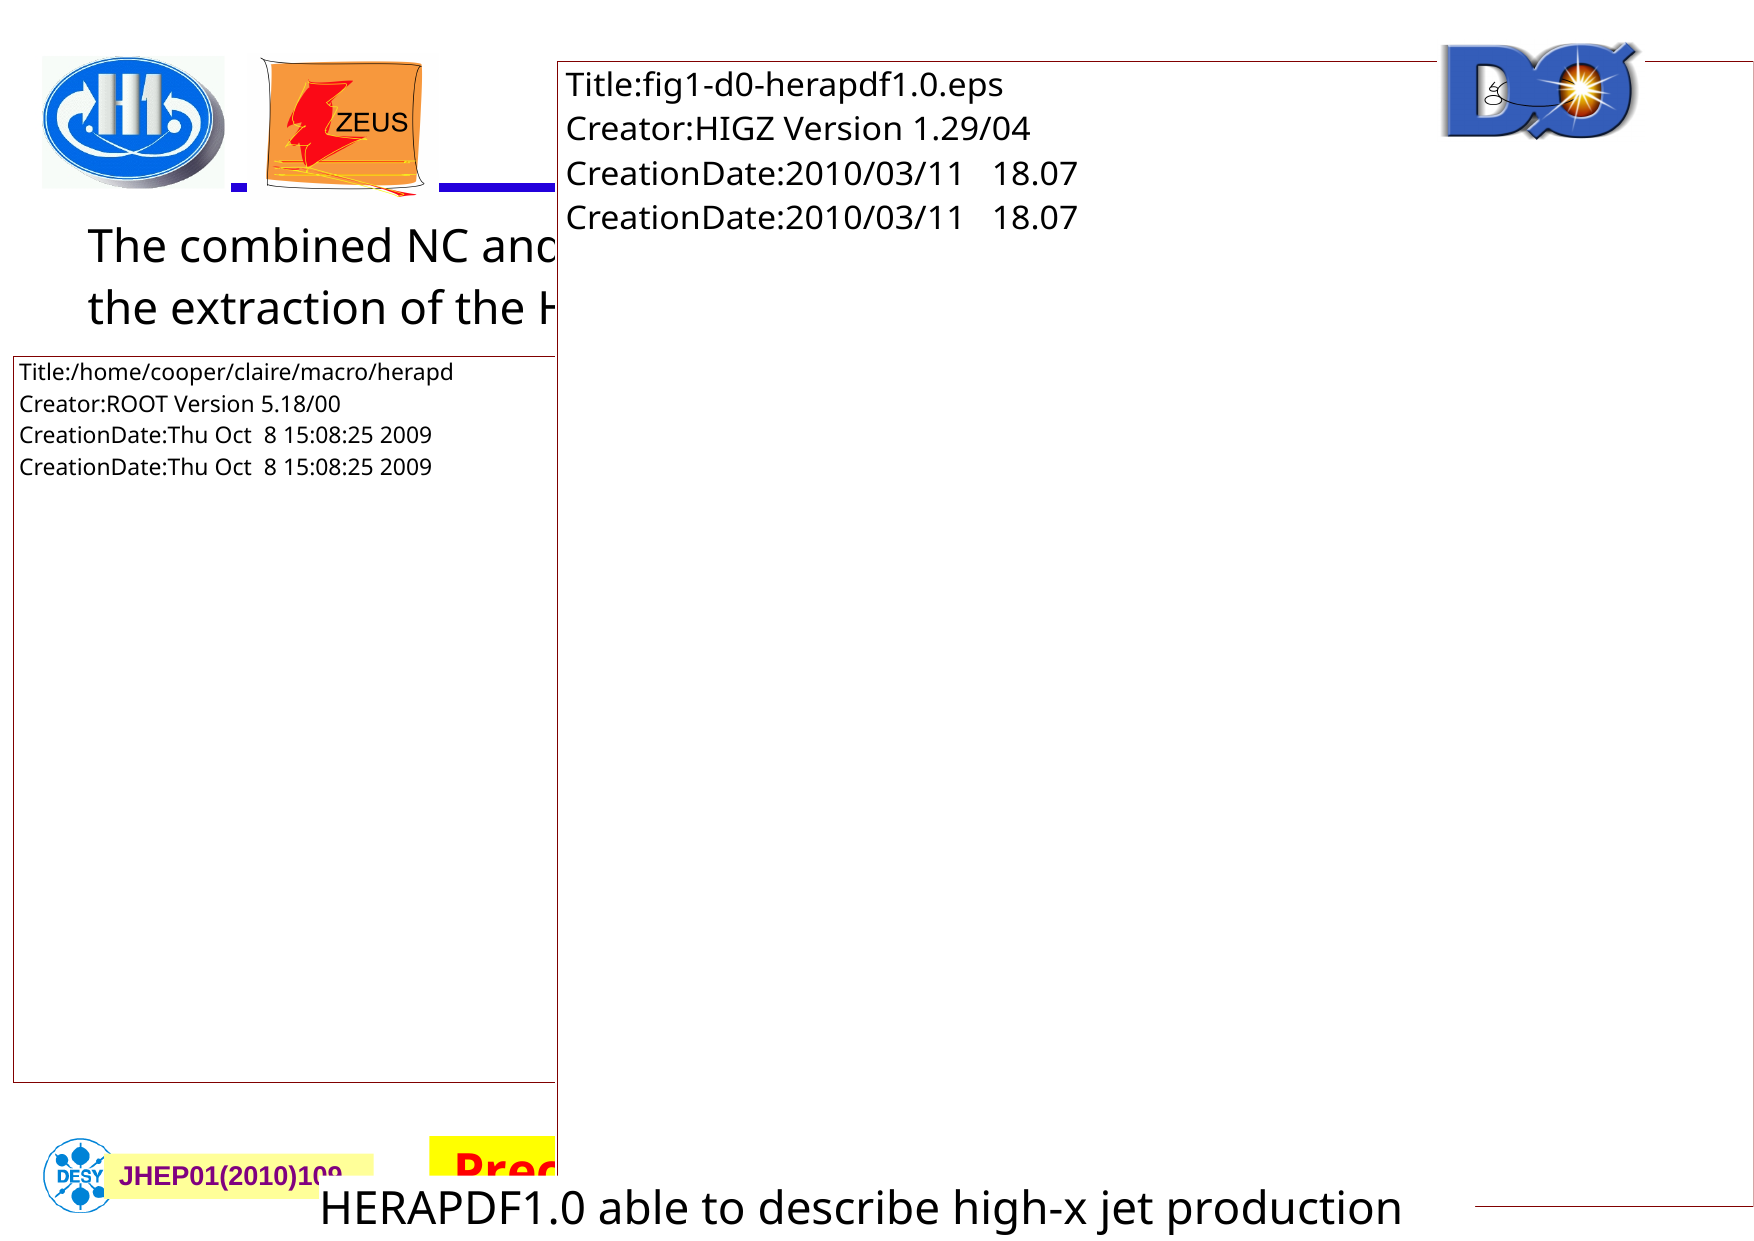

Precision of ~5% in the central rapidity region for W and Z
HERA
region
 Precise picture of the proton
HERAPDF1.0 able to describe high-x jet production
HERAPDF1.0
# The combined NC and CC HERA data have been used as the sole input for the extraction of the HERAPDF1.0.
JHEP01(2010)109